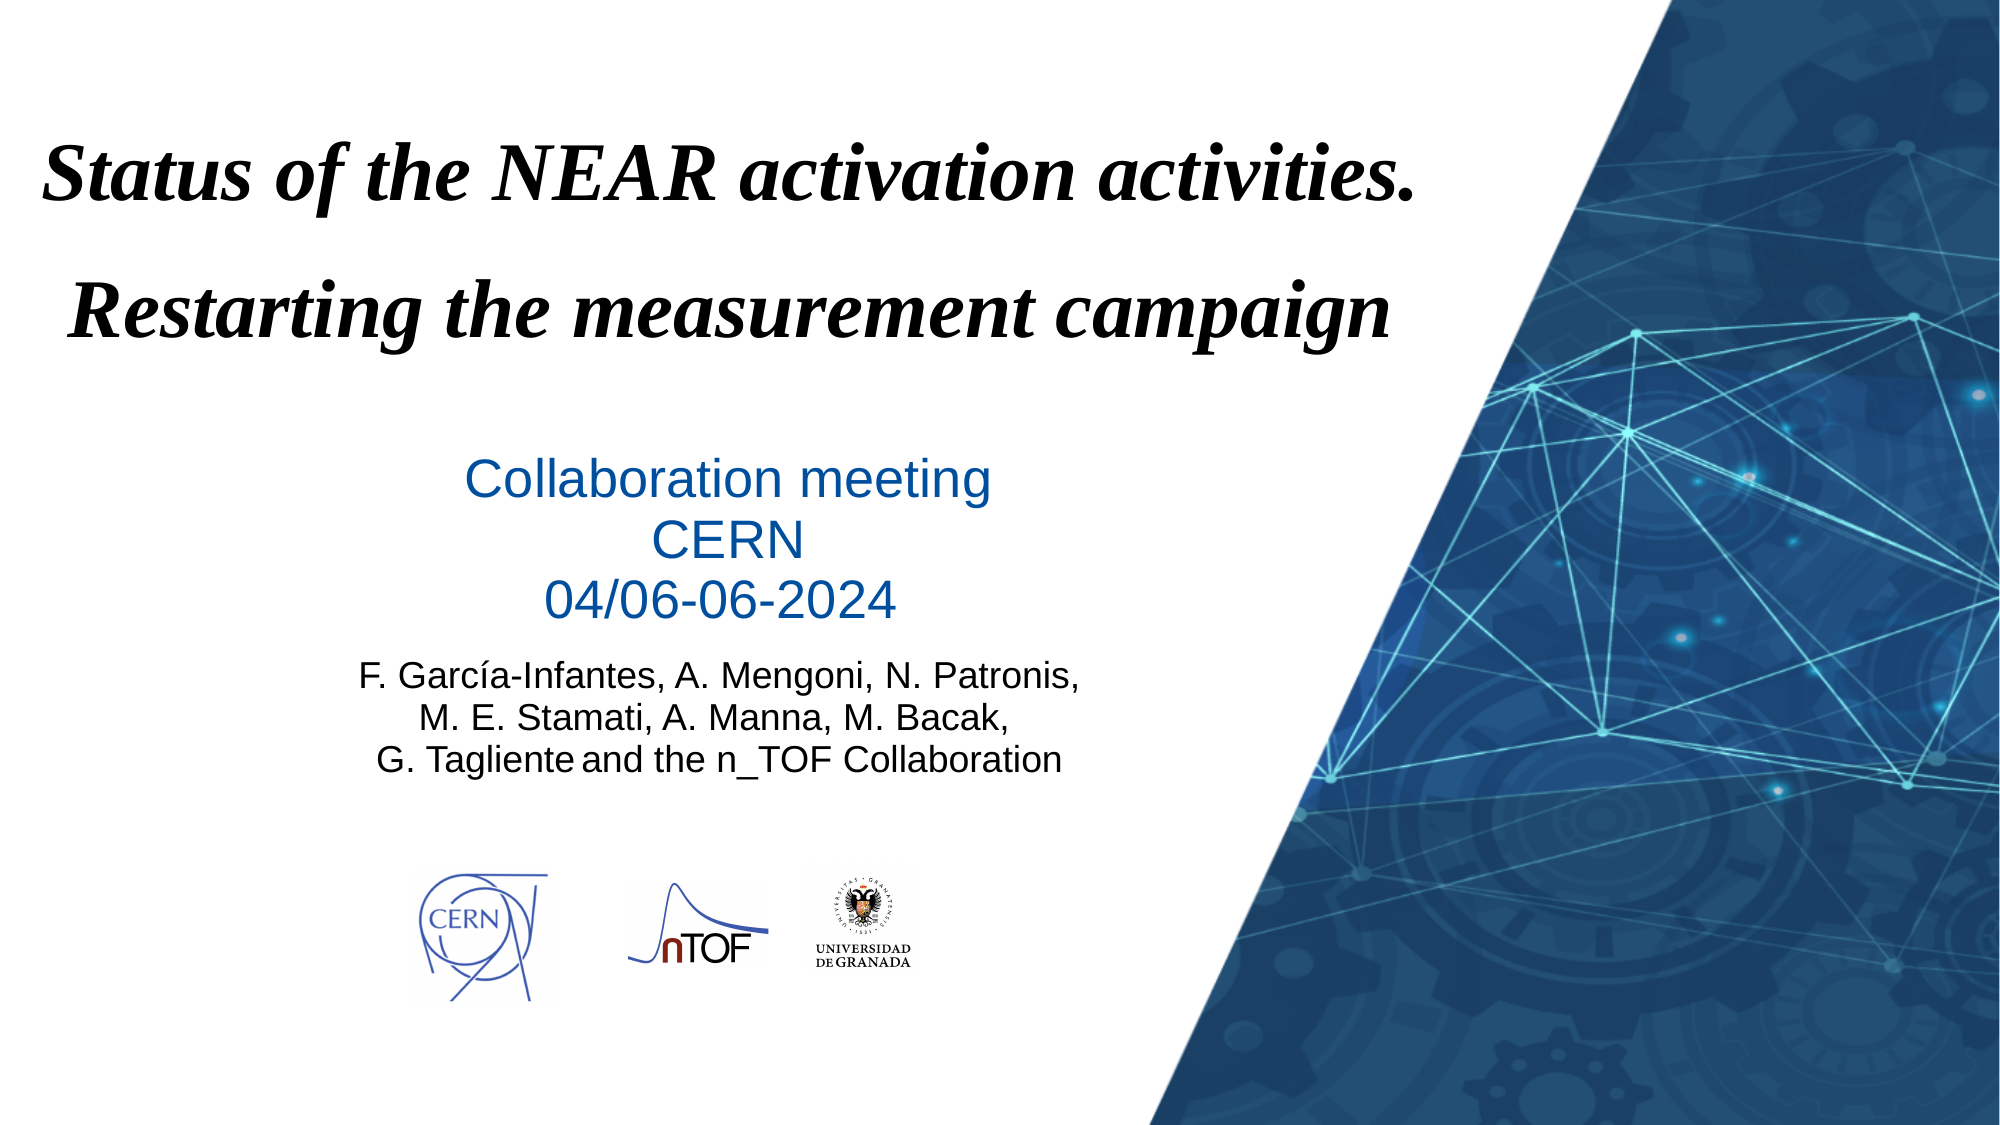

Status of the NEAR activation activities.
Restarting the measurement campaign
Collaboration meeting
CERN
04/06-06-2024
F. García-Infantes, A. Mengoni, N. Patronis, M. E. Stamati, A. Manna, M. Bacak,
G. Tagliente and the n_TOF Collaboration